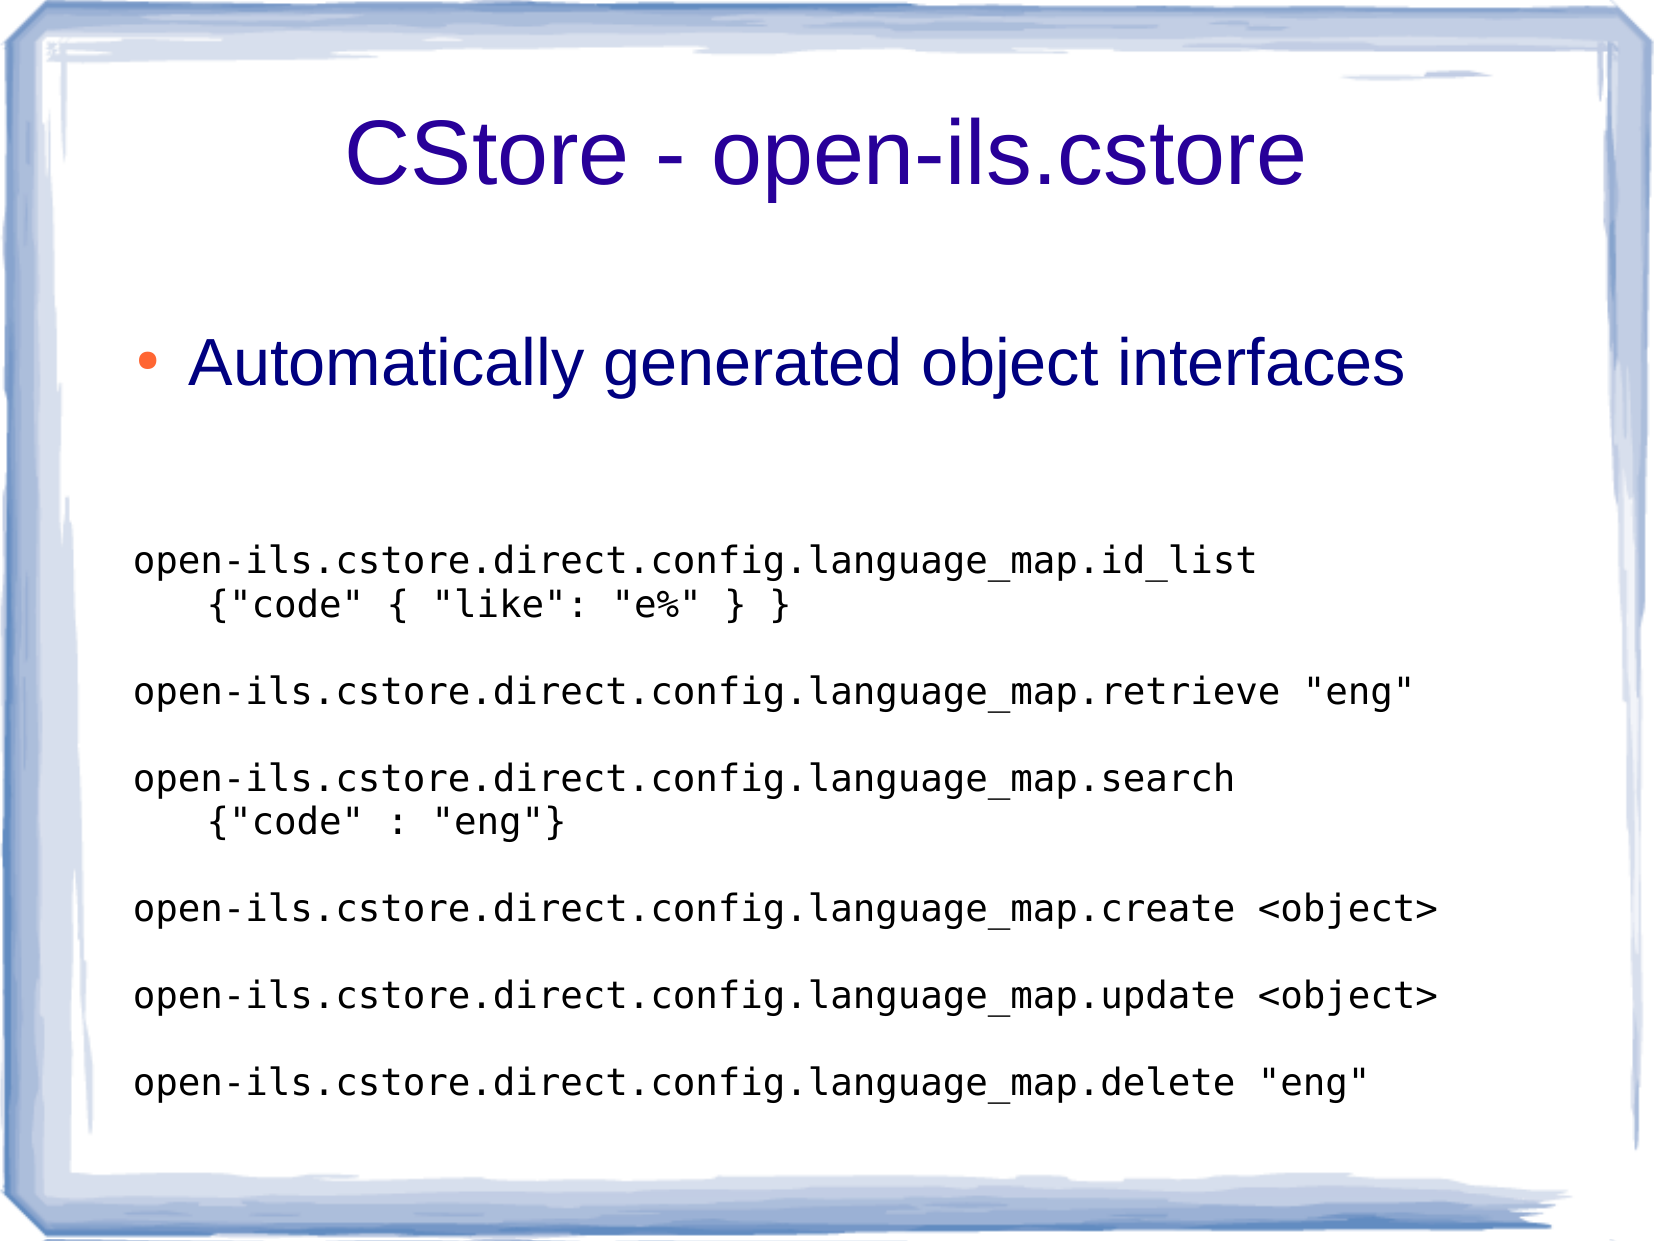

# CStore - open-ils.cstore
Automatically generated object interfaces
open-ils.cstore.direct.config.language_map.id_list
	{"code" { "like": "e%" } }
open-ils.cstore.direct.config.language_map.retrieve "eng"
open-ils.cstore.direct.config.language_map.search
	{"code" : "eng"}
open-ils.cstore.direct.config.language_map.create <object>
open-ils.cstore.direct.config.language_map.update <object>
open-ils.cstore.direct.config.language_map.delete "eng"